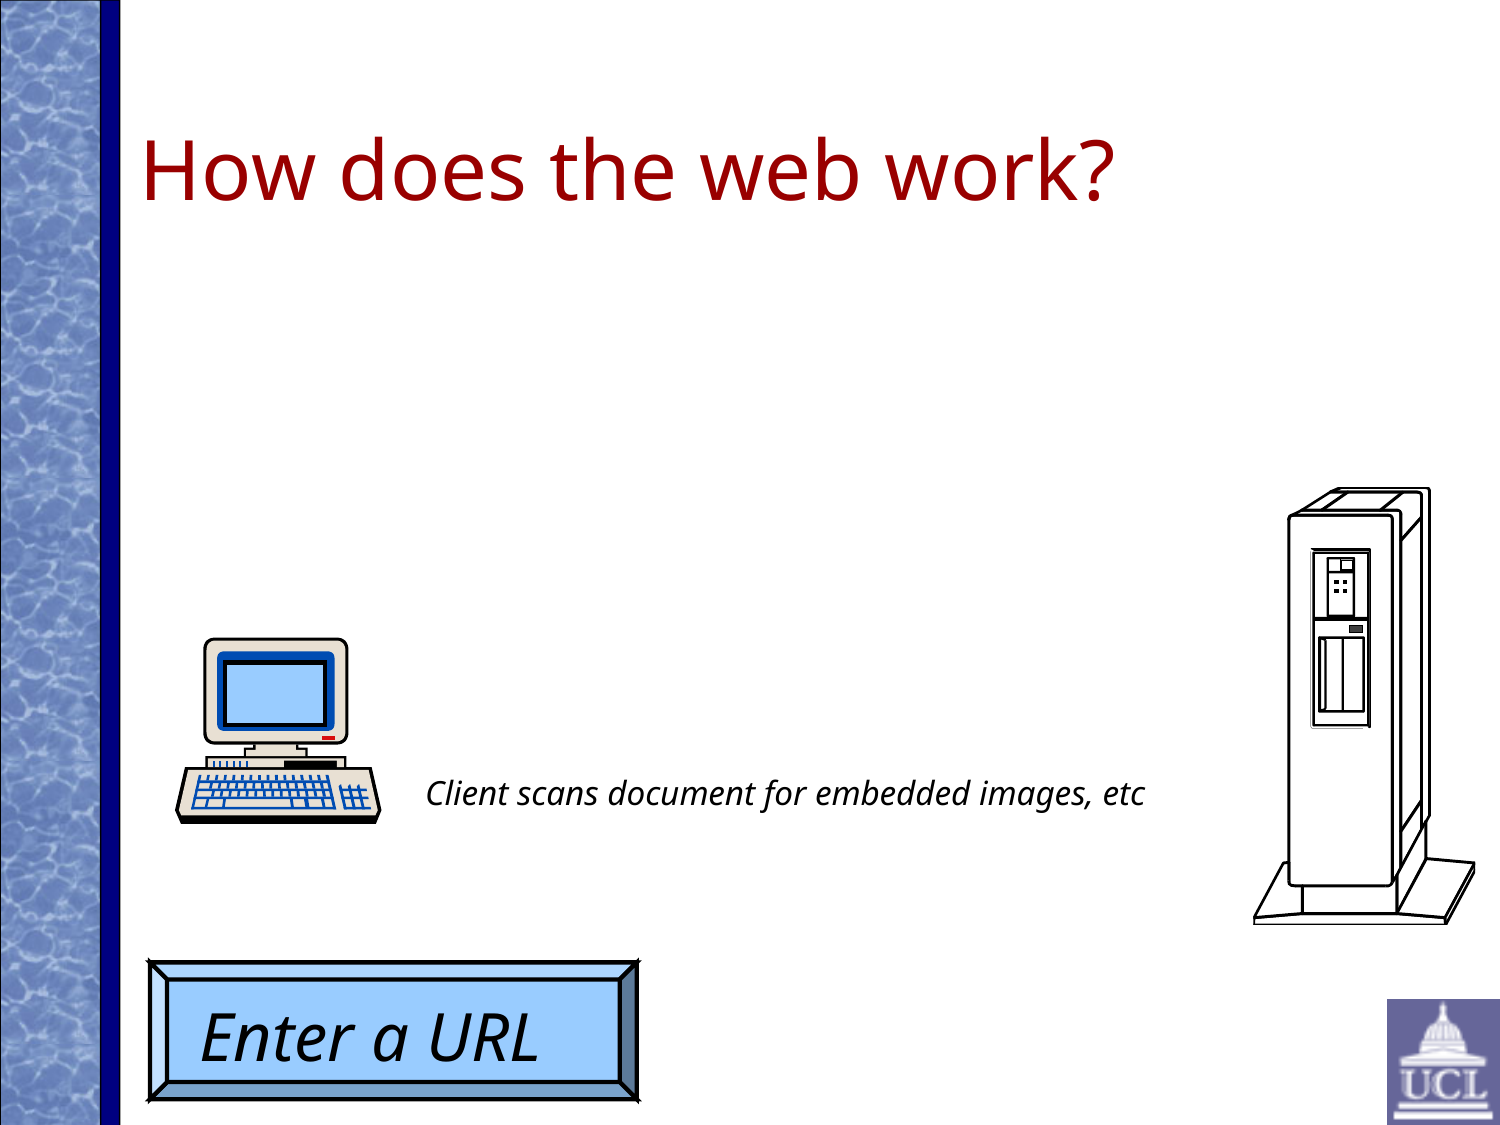

# How does the web work?
Client scans document for embedded images, etc
Enter a URL